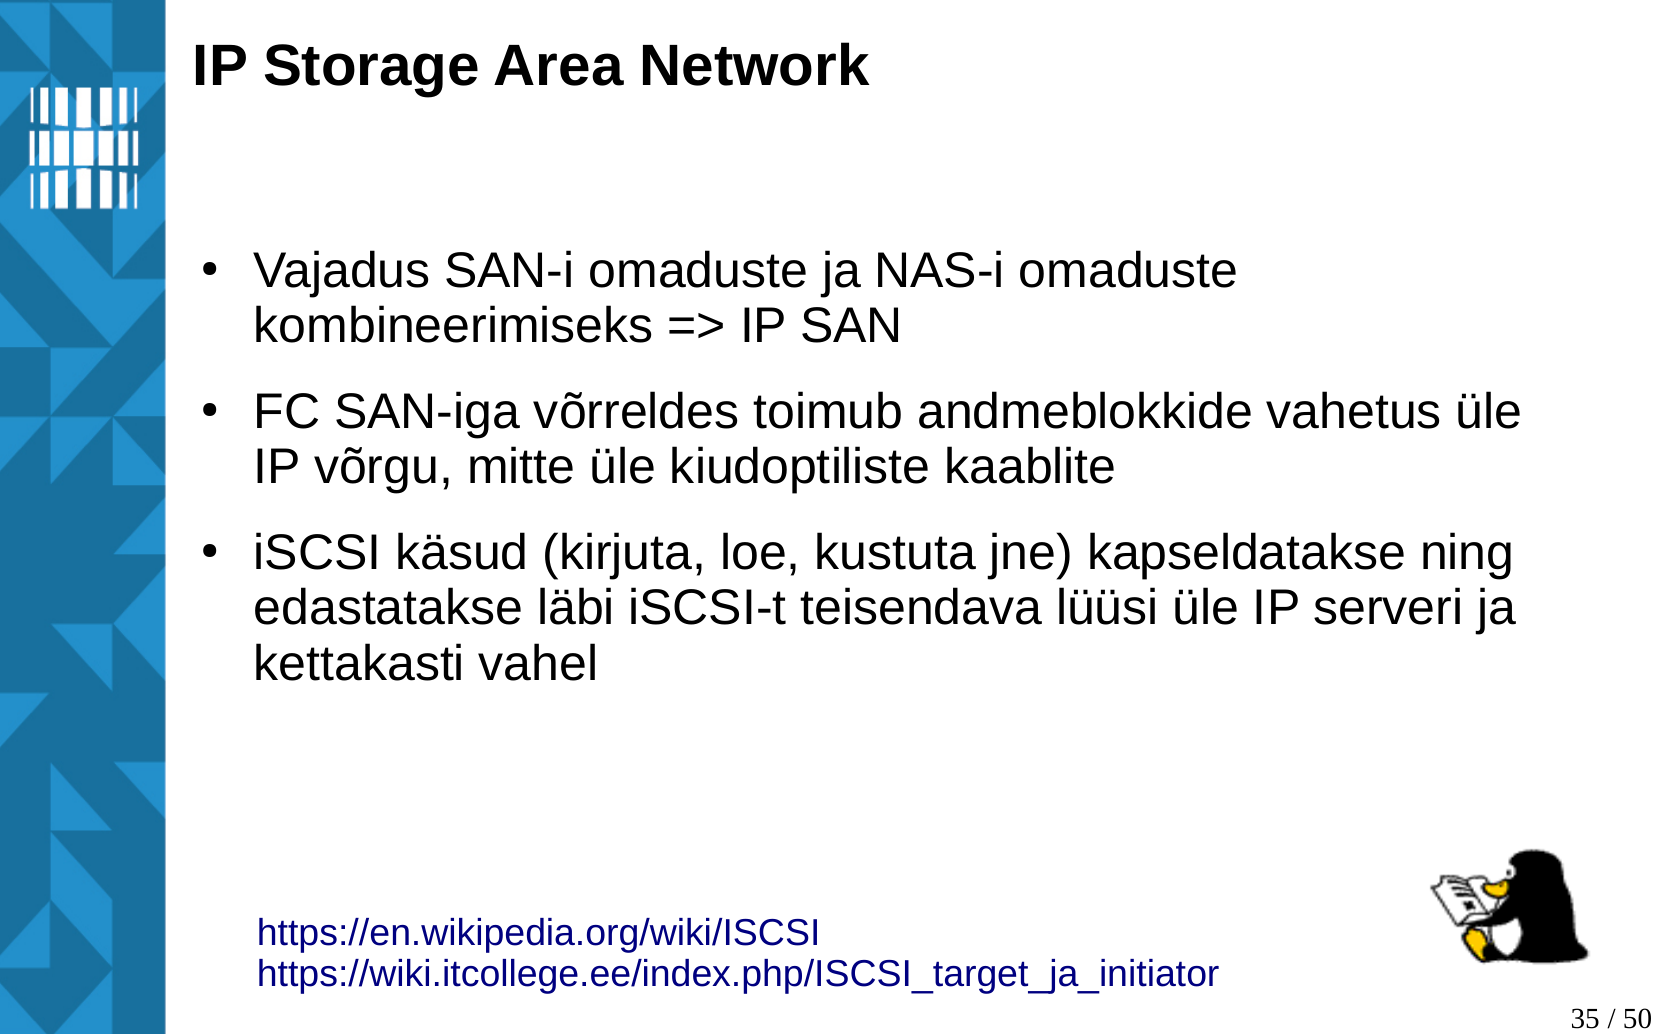

# IP Storage Area Network
Vajadus SAN-i omaduste ja NAS-i omaduste kombineerimiseks => IP SAN
FC SAN-iga võrreldes toimub andmeblokkide vahetus üle IP võrgu, mitte üle kiudoptiliste kaablite
iSCSI käsud (kirjuta, loe, kustuta jne) kapseldatakse ning edastatakse läbi iSCSI-t teisendava lüüsi üle IP serveri ja kettakasti vahel
https://en.wikipedia.org/wiki/ISCSI
https://wiki.itcollege.ee/index.php/ISCSI_target_ja_initiator